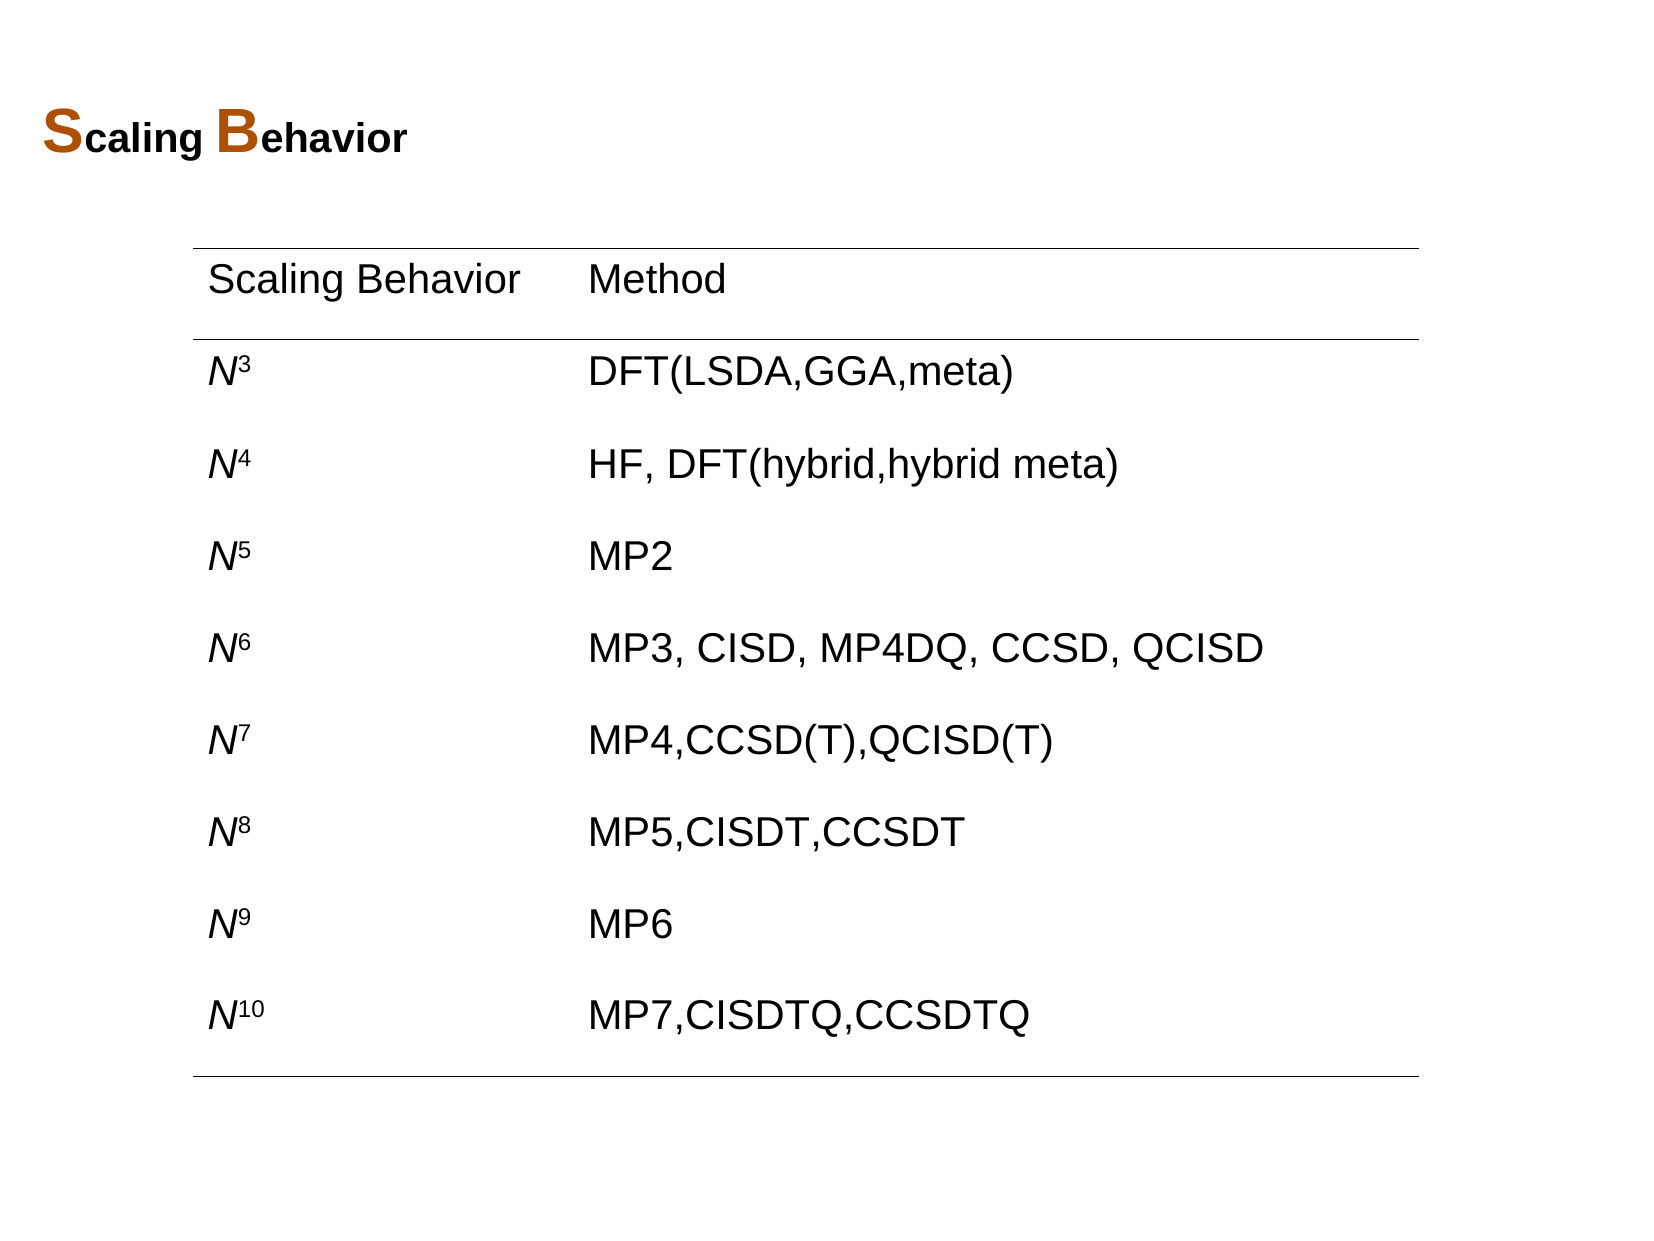

Scaling Behavior
| Scaling Behavior | Method |
| --- | --- |
| N3 | DFT(LSDA,GGA,meta) |
| N4 | HF, DFT(hybrid,hybrid meta) |
| N5 | MP2 |
| N6 | MP3, CISD, MP4DQ, CCSD, QCISD |
| N7 | MP4,CCSD(T),QCISD(T) |
| N8 | MP5,CISDT,CCSDT |
| N9 | MP6 |
| N10 | MP7,CISDTQ,CCSDTQ |